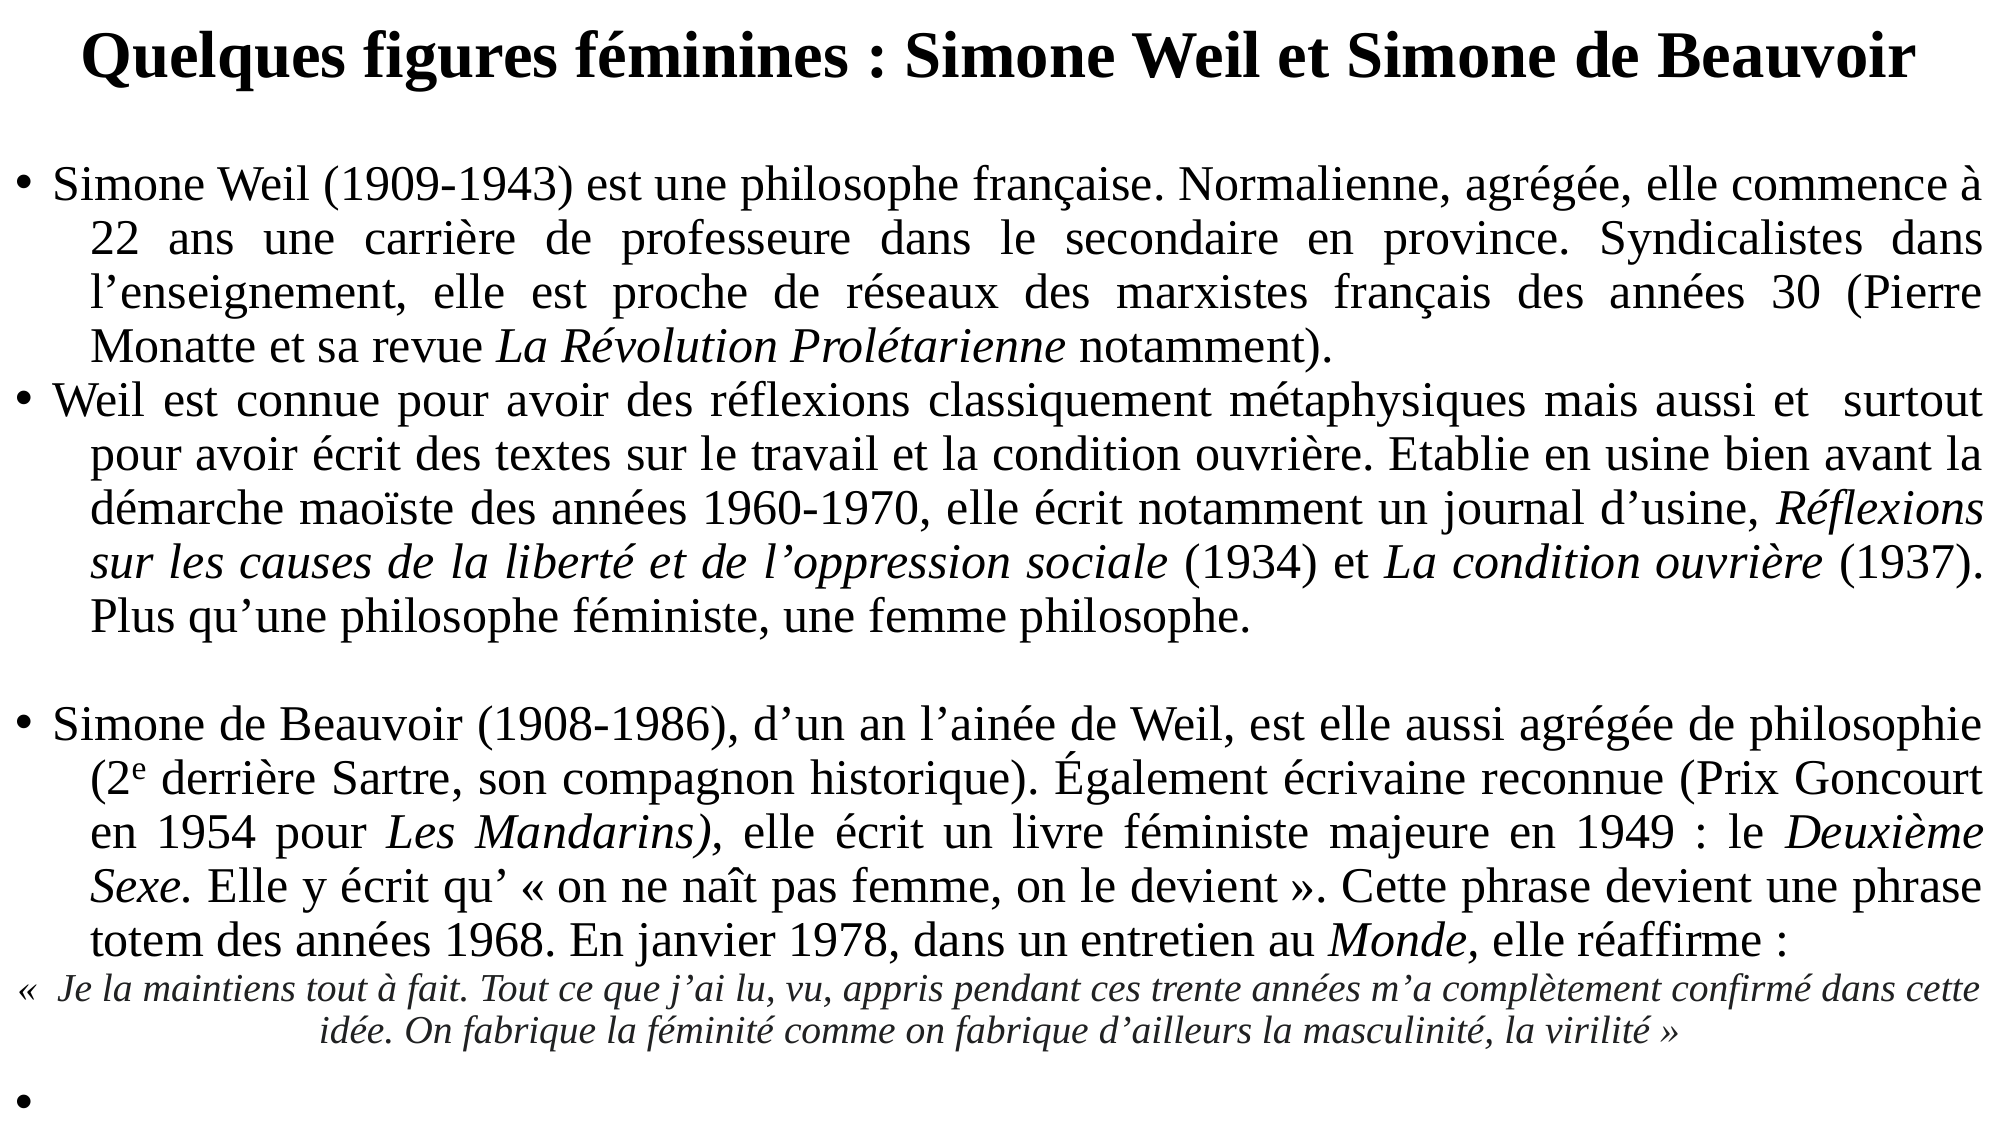

# Quelques figures féminines : Simone Weil et Simone de Beauvoir
Simone Weil (1909-1943) est une philosophe française. Normalienne, agrégée, elle commence à 22 ans une carrière de professeure dans le secondaire en province. Syndicalistes dans l’enseignement, elle est proche de réseaux des marxistes français des années 30 (Pierre Monatte et sa revue La Révolution Prolétarienne notamment).
Weil est connue pour avoir des réflexions classiquement métaphysiques mais aussi et surtout pour avoir écrit des textes sur le travail et la condition ouvrière. Etablie en usine bien avant la démarche maoïste des années 1960-1970, elle écrit notamment un journal d’usine, Réflexions sur les causes de la liberté et de l’oppression sociale (1934) et La condition ouvrière (1937). Plus qu’une philosophe féministe, une femme philosophe.
Simone de Beauvoir (1908-1986), d’un an l’ainée de Weil, est elle aussi agrégée de philosophie (2e derrière Sartre, son compagnon historique). Également écrivaine reconnue (Prix Goncourt en 1954 pour Les Mandarins), elle écrit un livre féministe majeure en 1949 : le Deuxième Sexe. Elle y écrit qu’ « on ne naît pas femme, on le devient ». Cette phrase devient une phrase totem des années 1968. En janvier 1978, dans un entretien au Monde, elle réaffirme :
«  Je la maintiens tout à fait. Tout ce que j’ai lu, vu, appris pendant ces trente années m’a complètement confirmé dans cette idée. On fabrique la féminité comme on fabrique d’ailleurs la masculinité, la virilité »